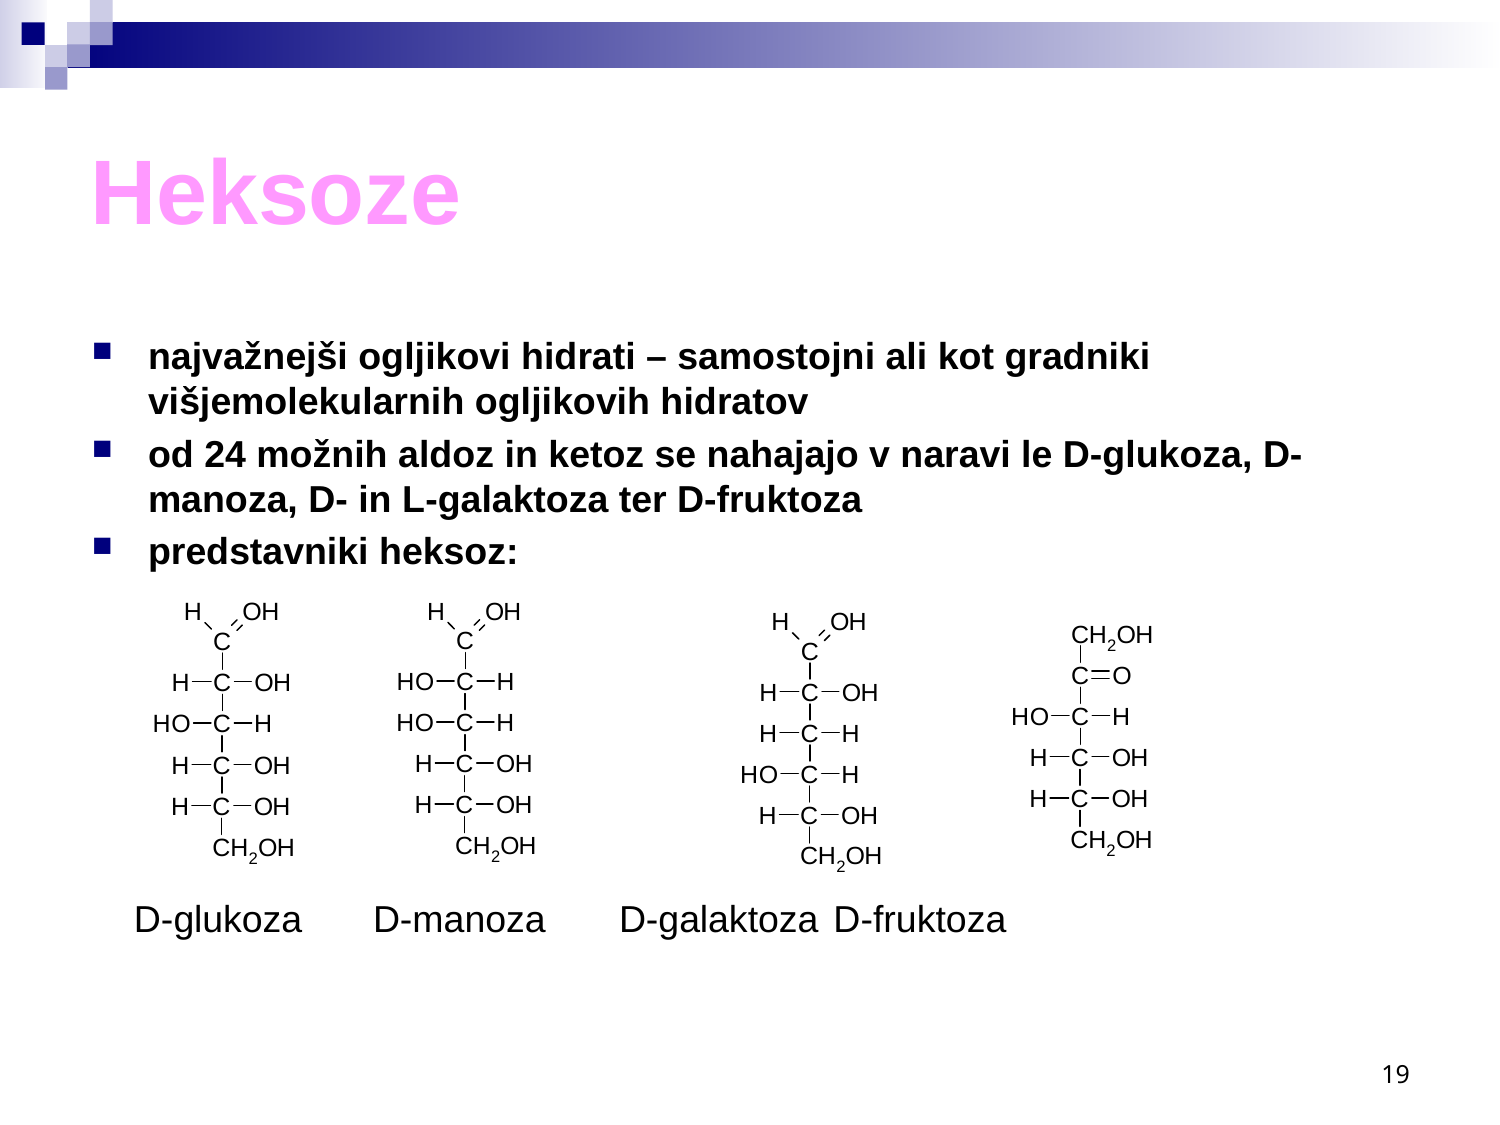

# Heksoze
najvažnejši ogljikovi hidrati – samostojni ali kot gradniki višjemolekularnih ogljikovih hidratov
od 24 možnih aldoz in ketoz se nahajajo v naravi le D-glukoza, D-manoza, D- in L-galaktoza ter D-fruktoza
predstavniki heksoz:
 D-glukoza	D-manoza	 D-galaktoza	 D-fruktoza